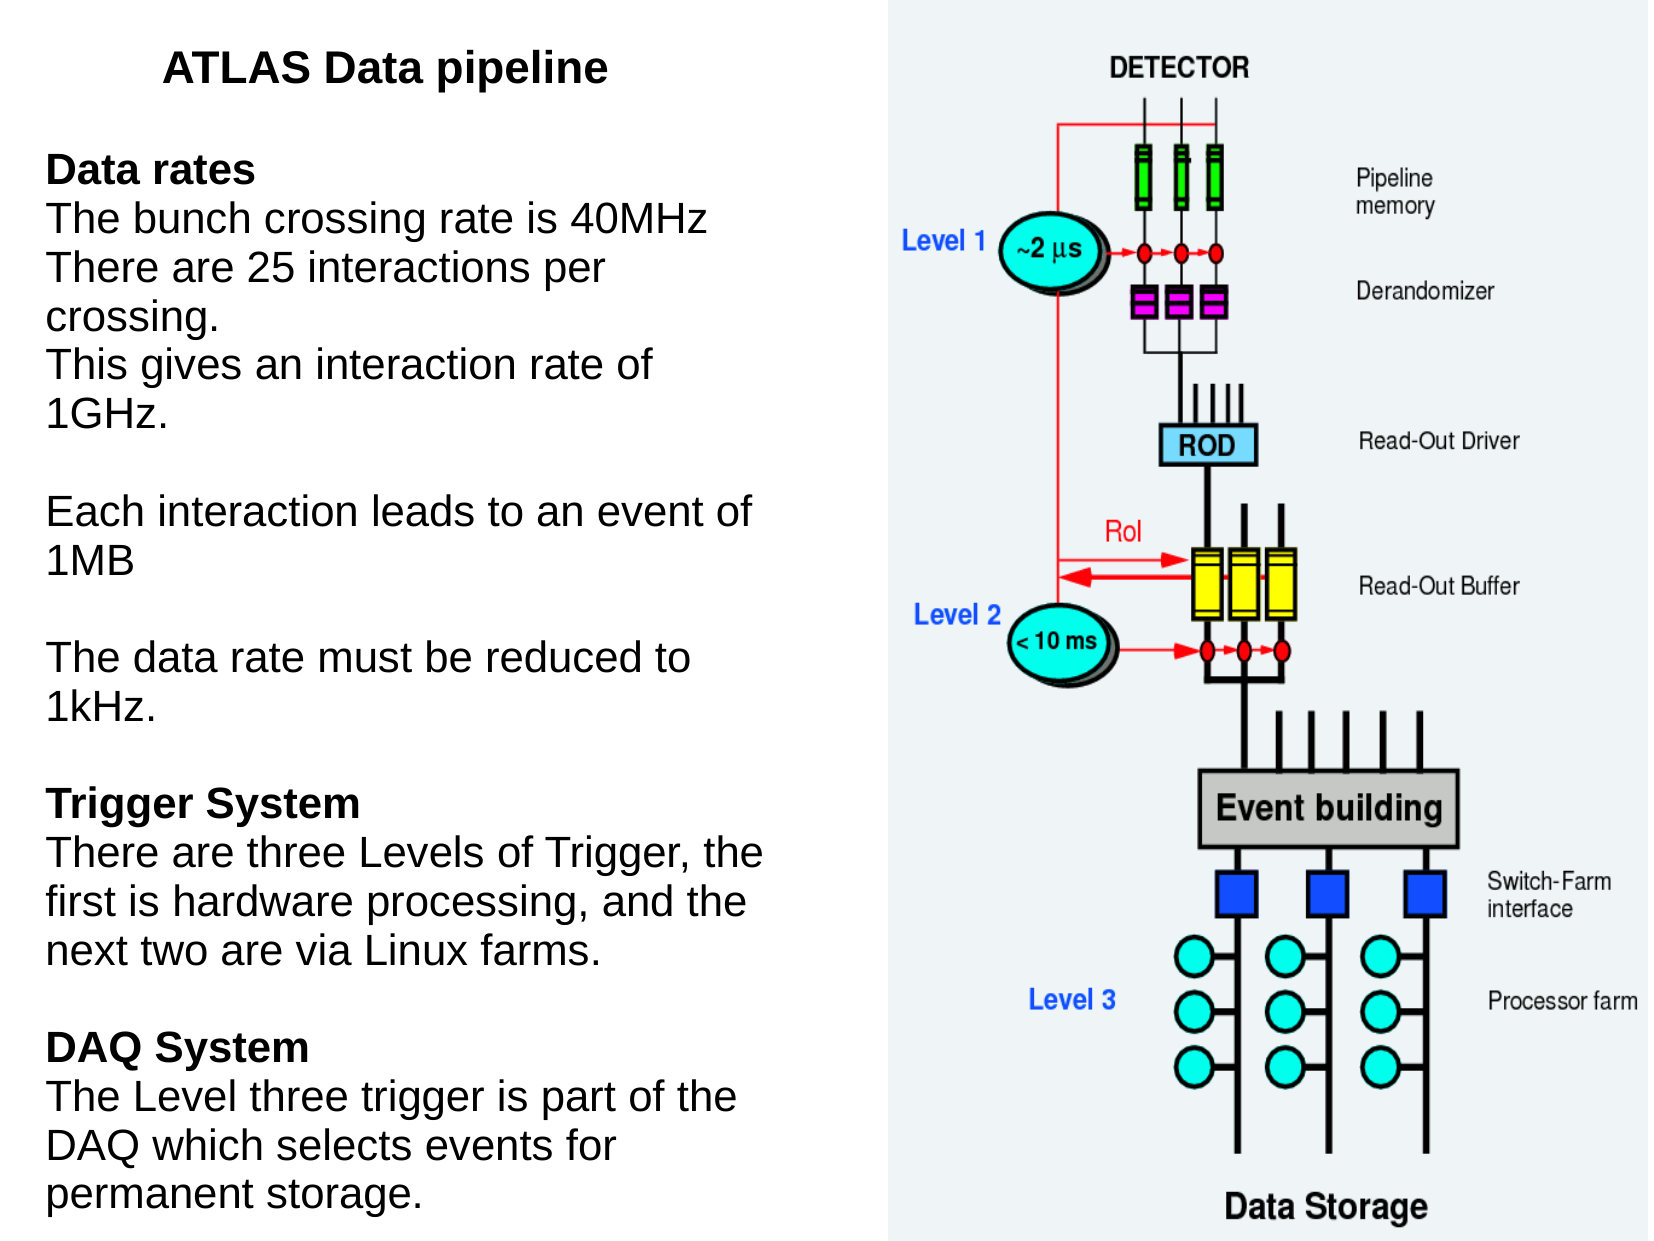

ATLAS Data pipeline
Data rates
The bunch crossing rate is 40MHz
There are 25 interactions per crossing.
This gives an interaction rate of 1GHz.
Each interaction leads to an event of 1MB
The data rate must be reduced to 1kHz.
Trigger System
There are three Levels of Trigger, the first is hardware processing, and the next two are via Linux farms.
DAQ System
The Level three trigger is part of the DAQ which selects events for permanent storage.